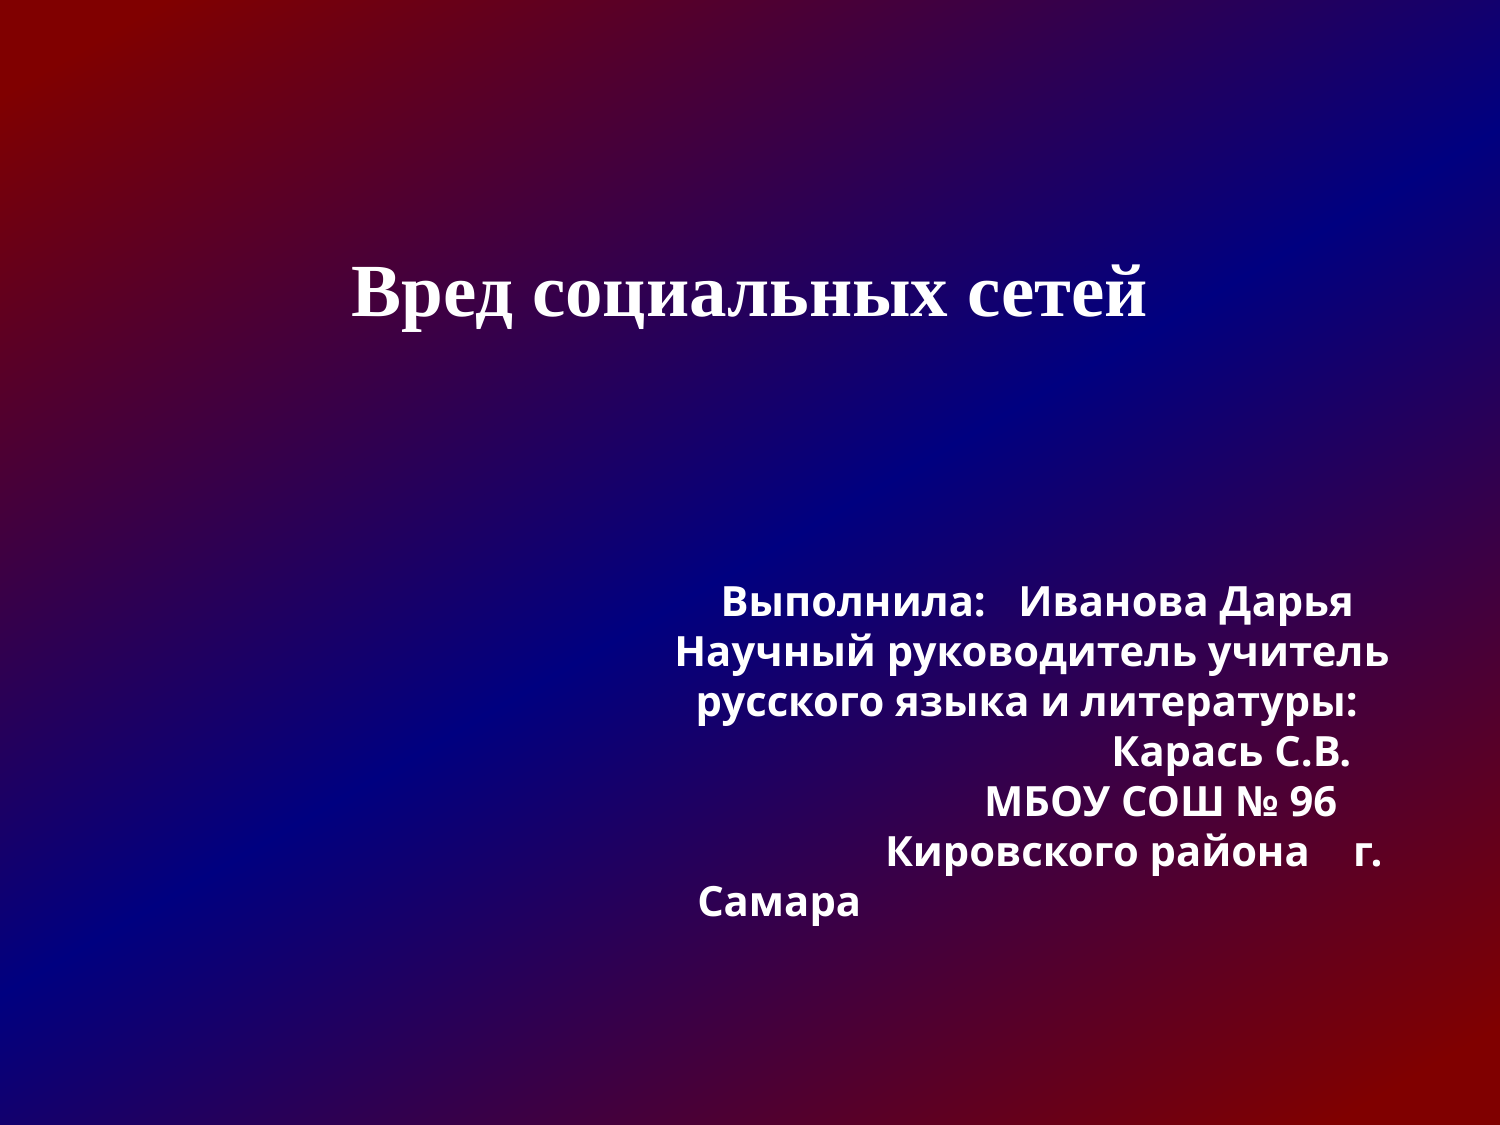

# Вред социальных сетей
 Выполнила: Иванова Дарья
 Научный руководитель учитель русского языка и литературы: Карась С.В.
 МБОУ СОШ № 96
 Кировского района г. Самара